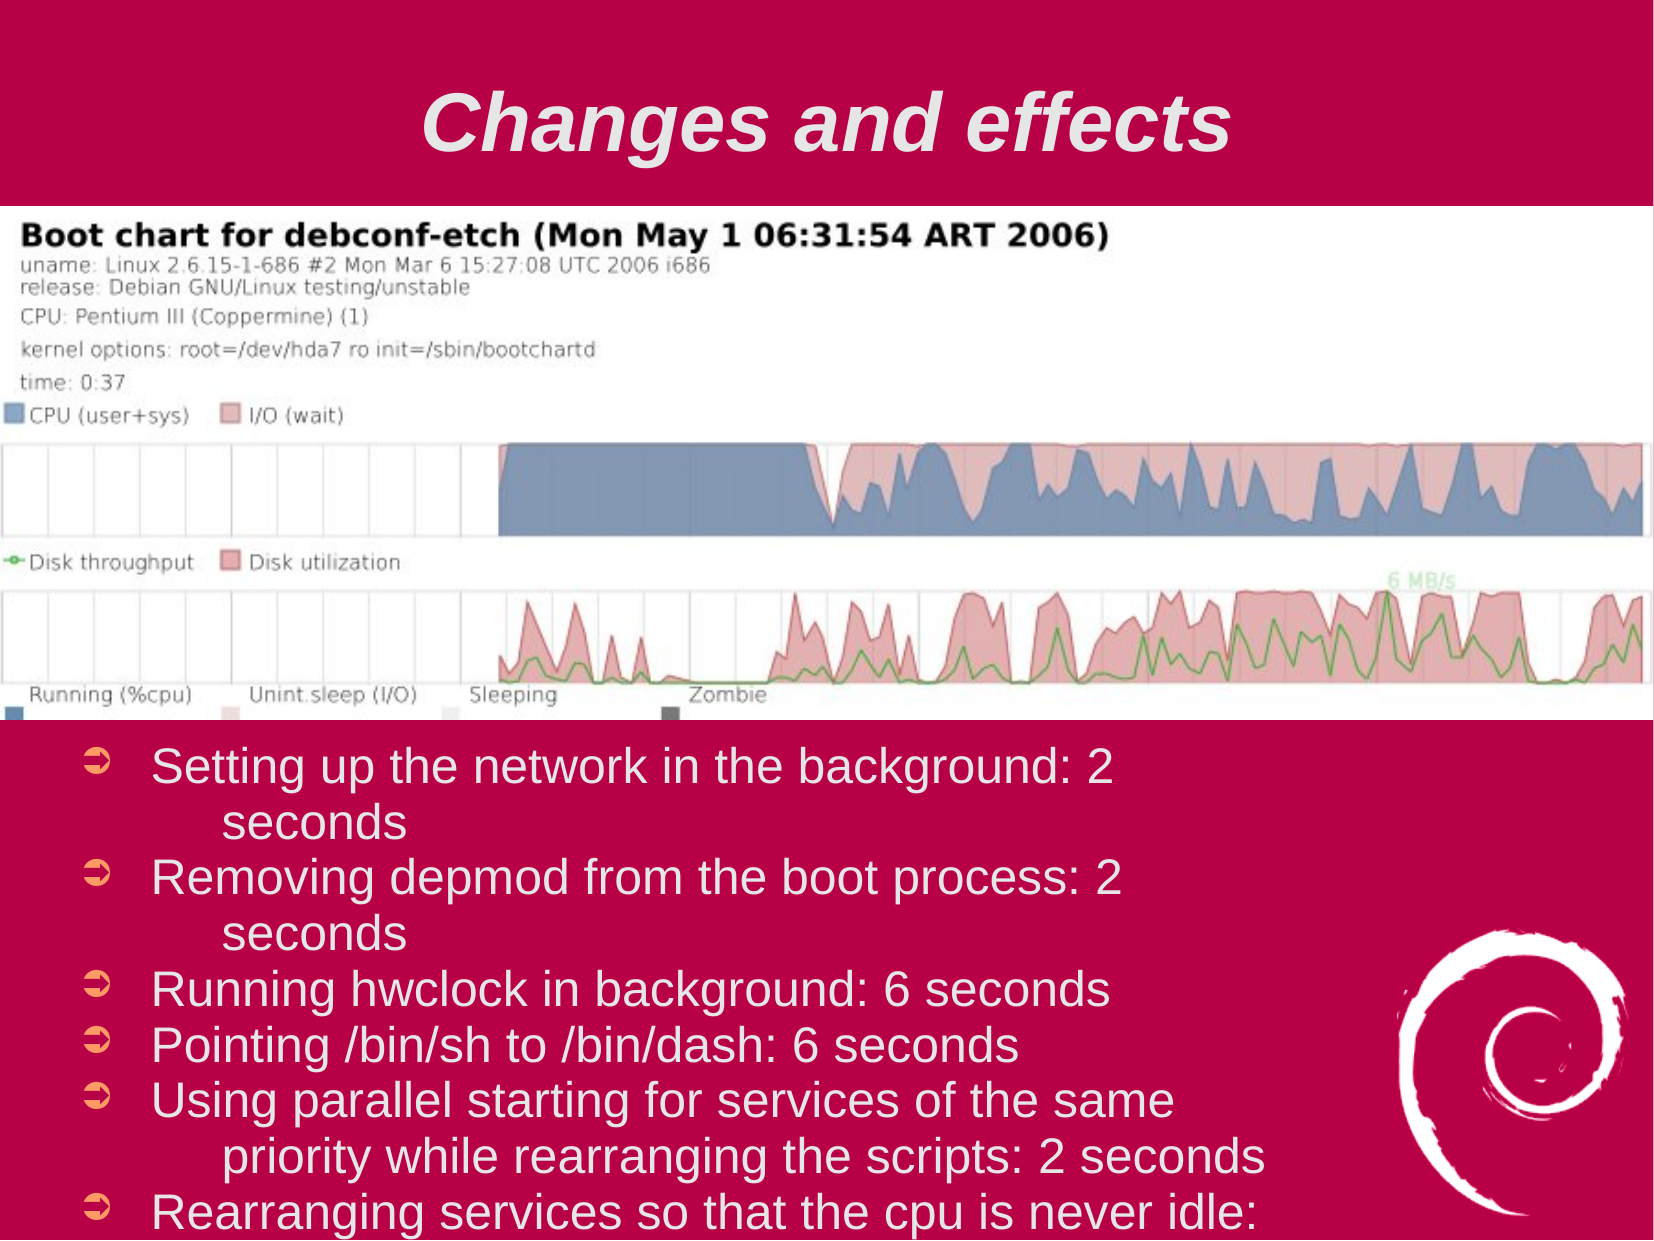

# Changes and effects
Setting up the network in the background: 2 seconds
Removing depmod from the boot process: 2 seconds
Running hwclock in background: 6 seconds
Pointing /bin/sh to /bin/dash: 6 seconds
Using parallel starting for services of the same priority while rearranging the scripts: 2 seconds
Rearranging services so that the cpu is never idle: 2 seconds